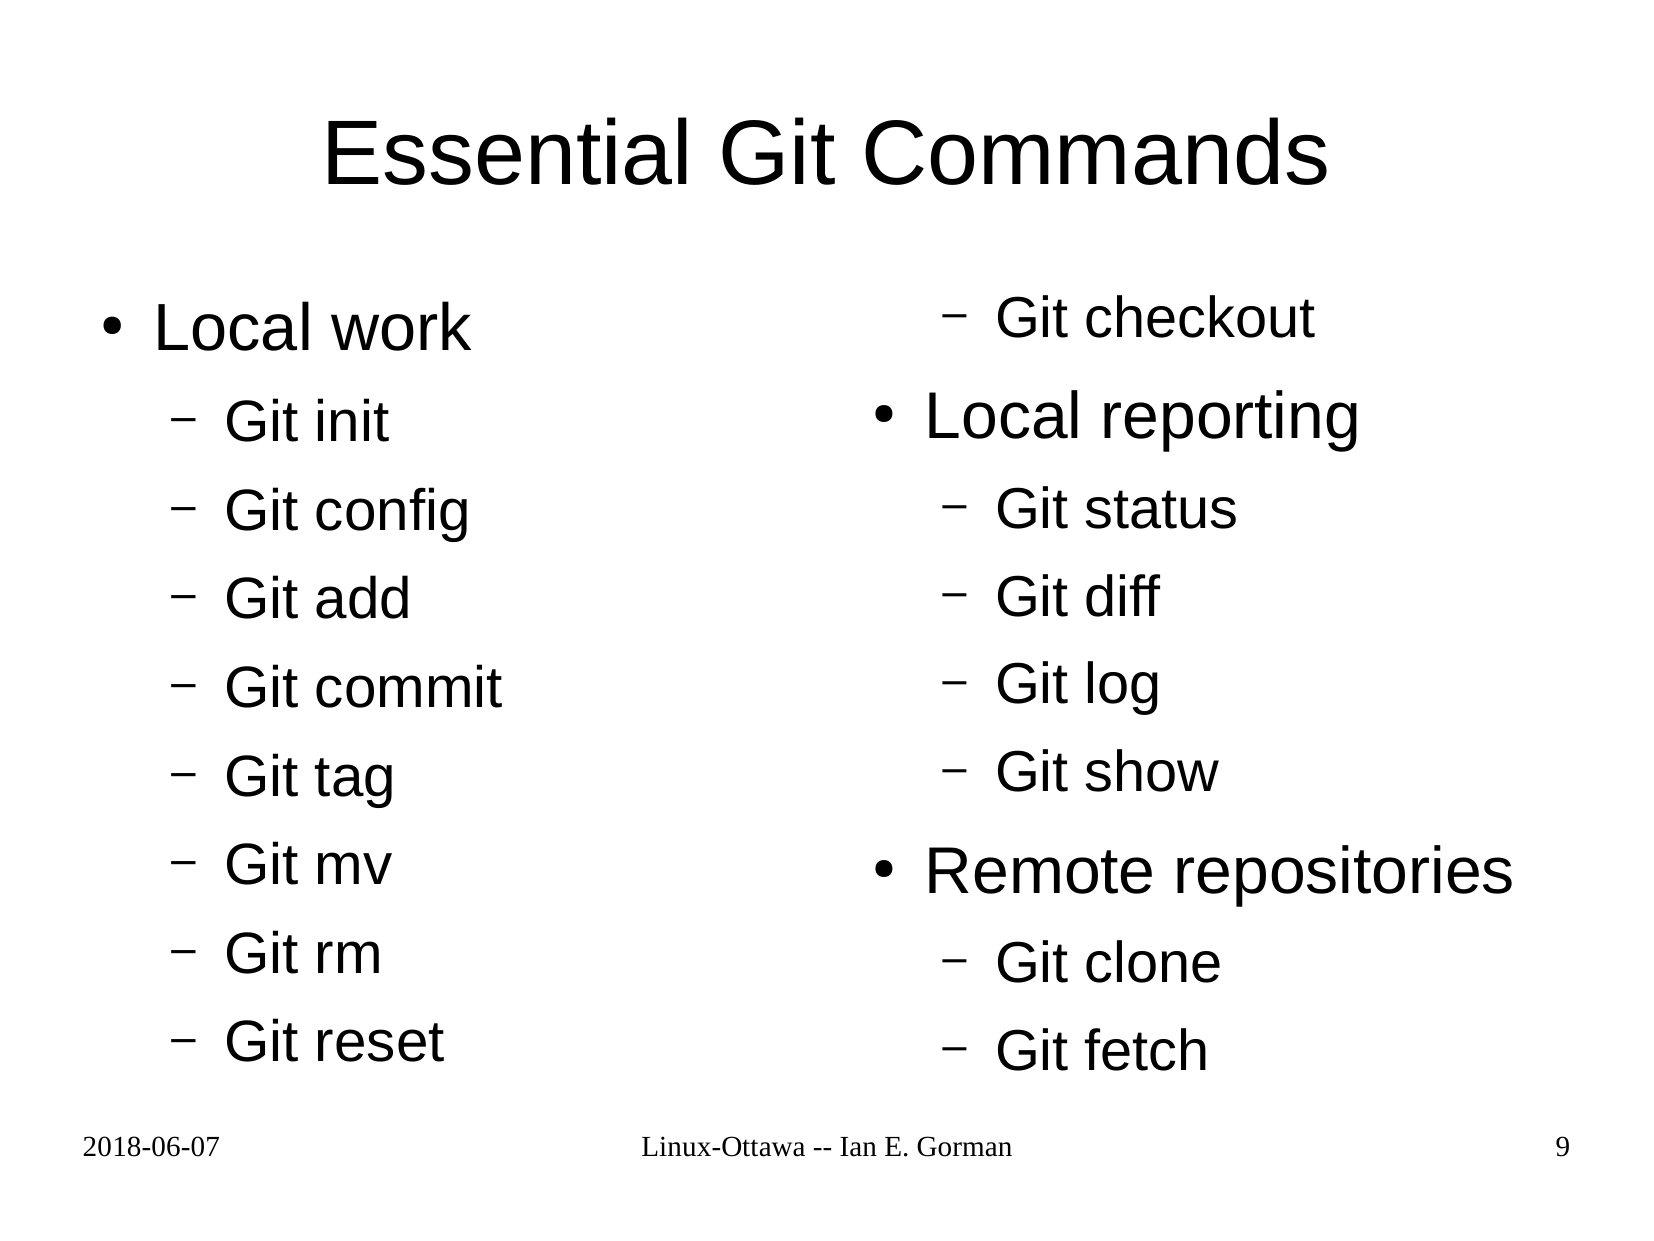

# Essential Git Commands
Git checkout
Local reporting
Git status
Git diff
Git log
Git show
Remote repositories
Git clone
Git fetch
Local work
Git init
Git config
Git add
Git commit
Git tag
Git mv
Git rm
Git reset
2018-06-07
Linux-Ottawa -- Ian E. Gorman
9